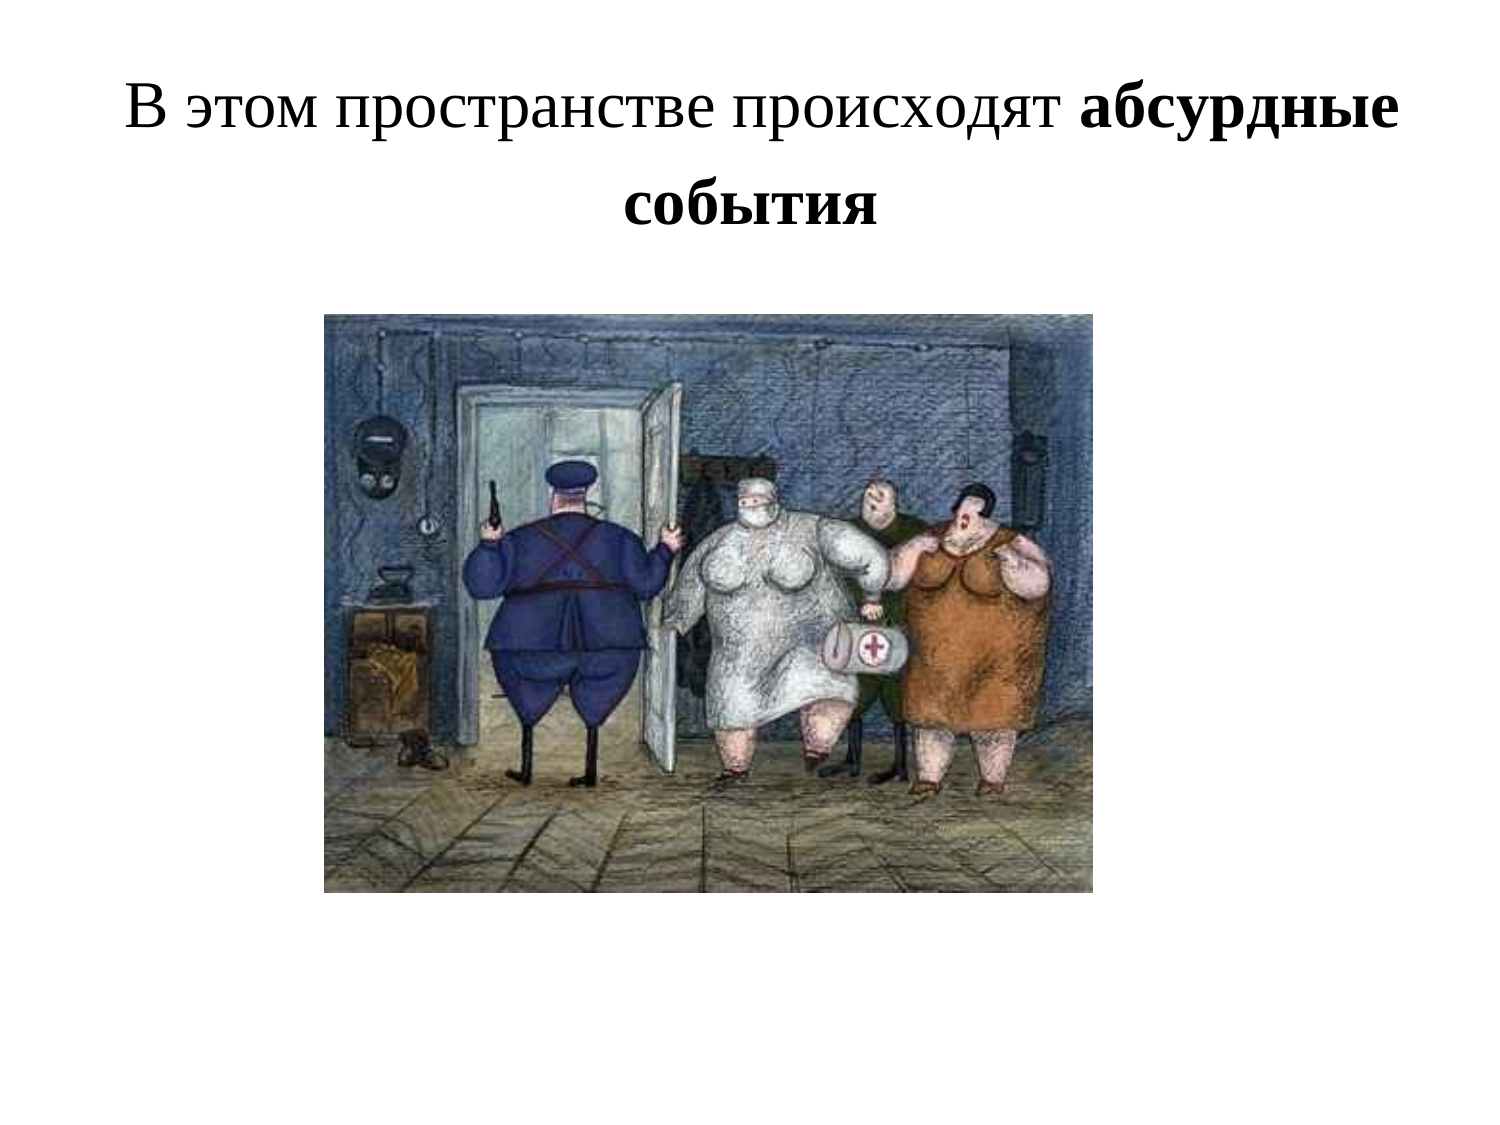

# В этом пространстве происходят абсурдные события